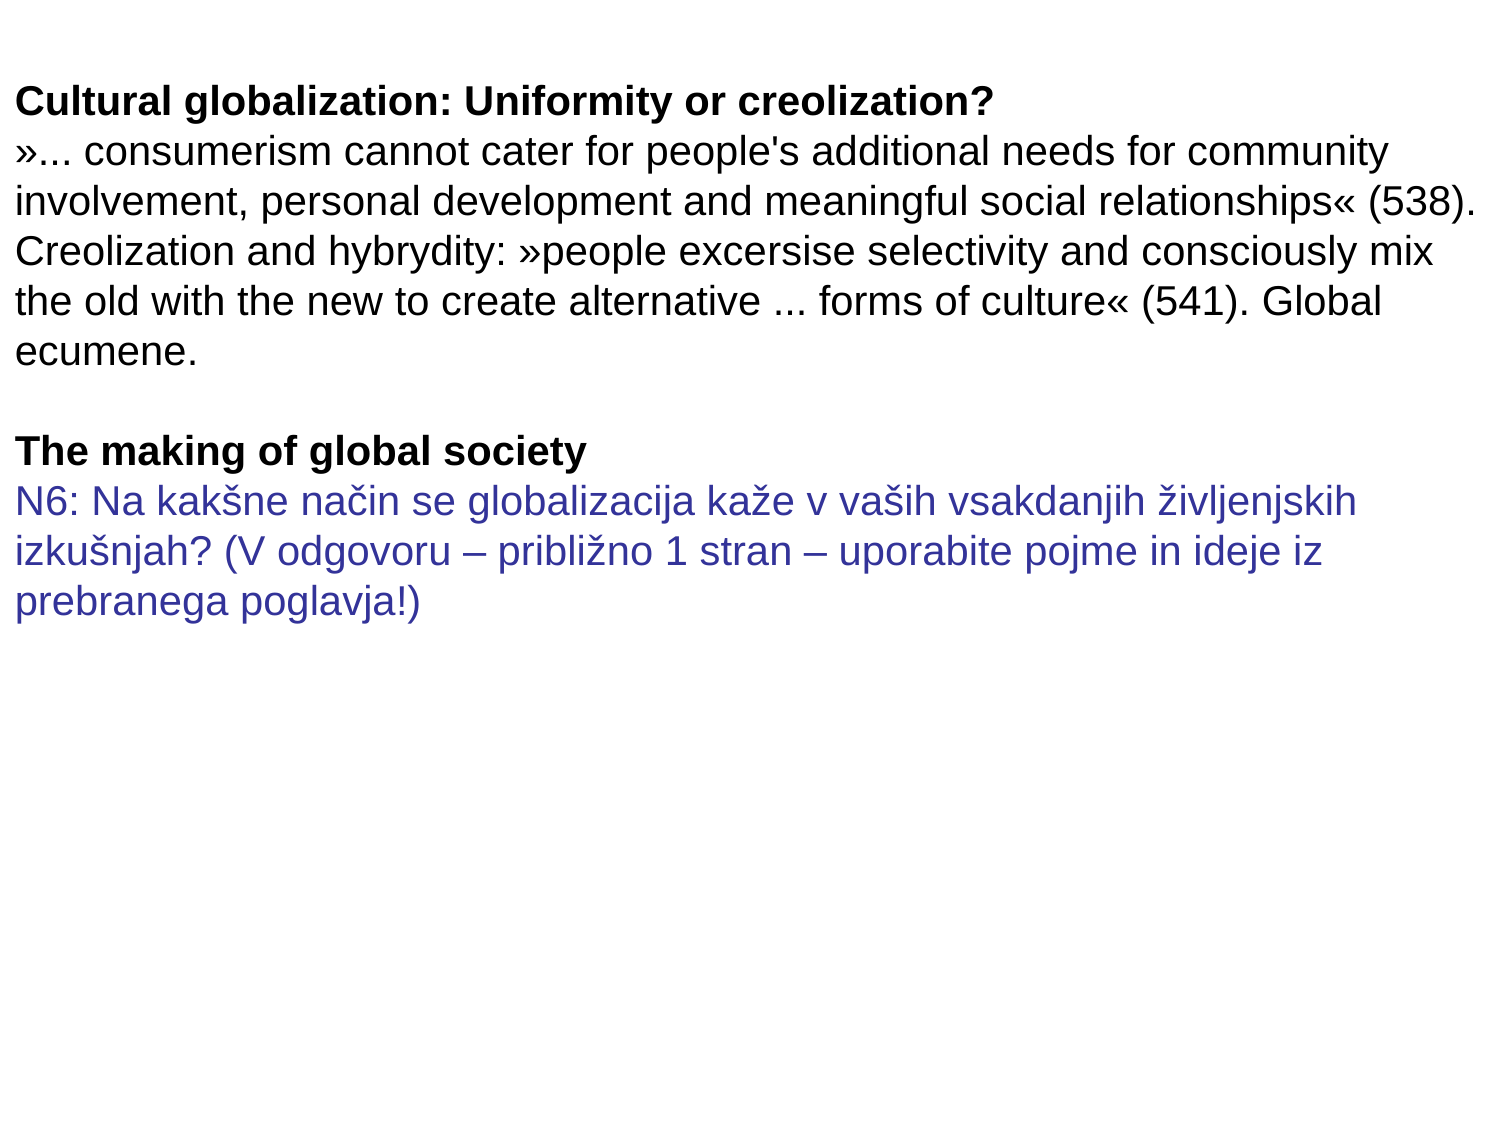

Cultural globalization: Uniformity or creolization?
»... consumerism cannot cater for people's additional needs for community involvement, personal development and meaningful social relationships« (538).
Creolization and hybrydity: »people excersise selectivity and consciously mix the old with the new to create alternative ... forms of culture« (541). Global ecumene.
The making of global society
N6: Na kakšne način se globalizacija kaže v vaših vsakdanjih življenjskih izkušnjah? (V odgovoru – približno 1 stran – uporabite pojme in ideje iz prebranega poglavja!)